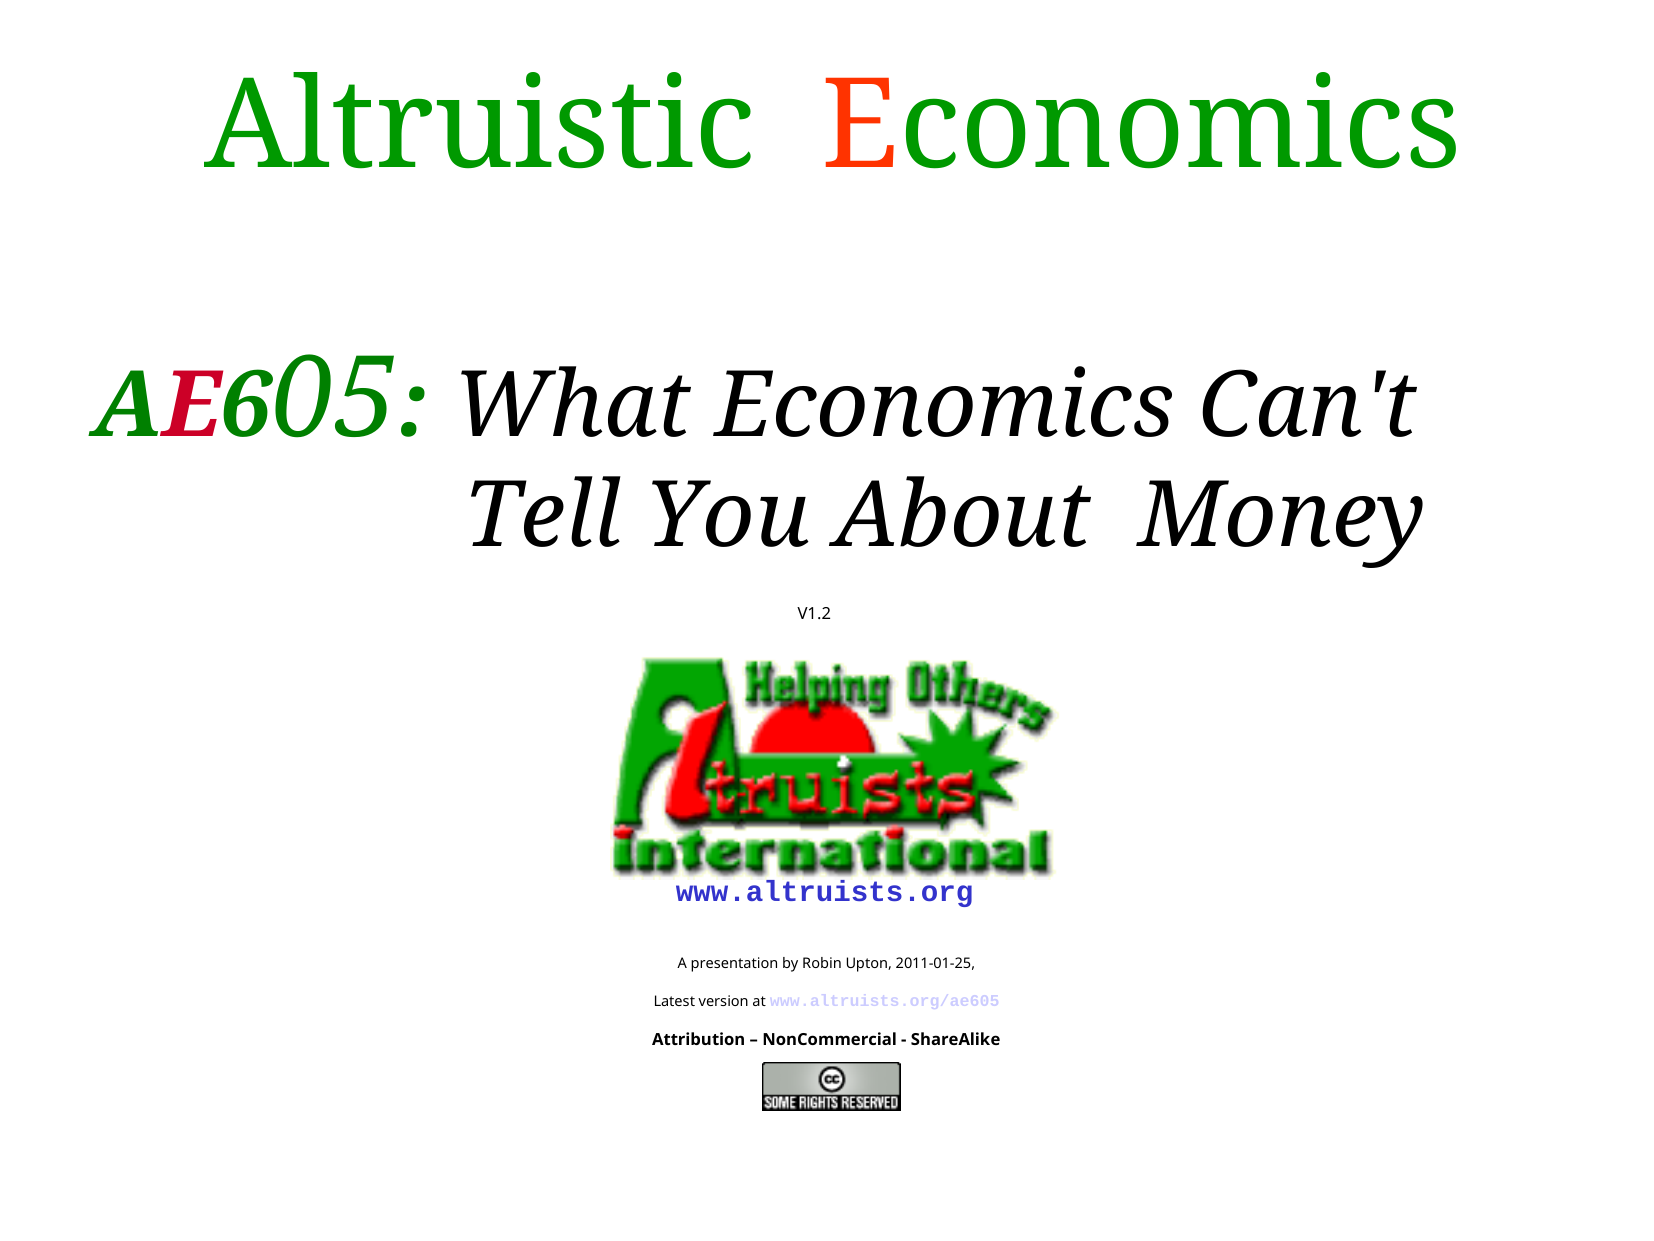

Altruistic Economics
AE605: What Economics Can't Tell You About Money
V1.2
www.altruists.org
A presentation by Robin Upton, 2011-01-25,
Latest version at www.altruists.org/ae605
Attribution – NonCommercial - ShareAlike